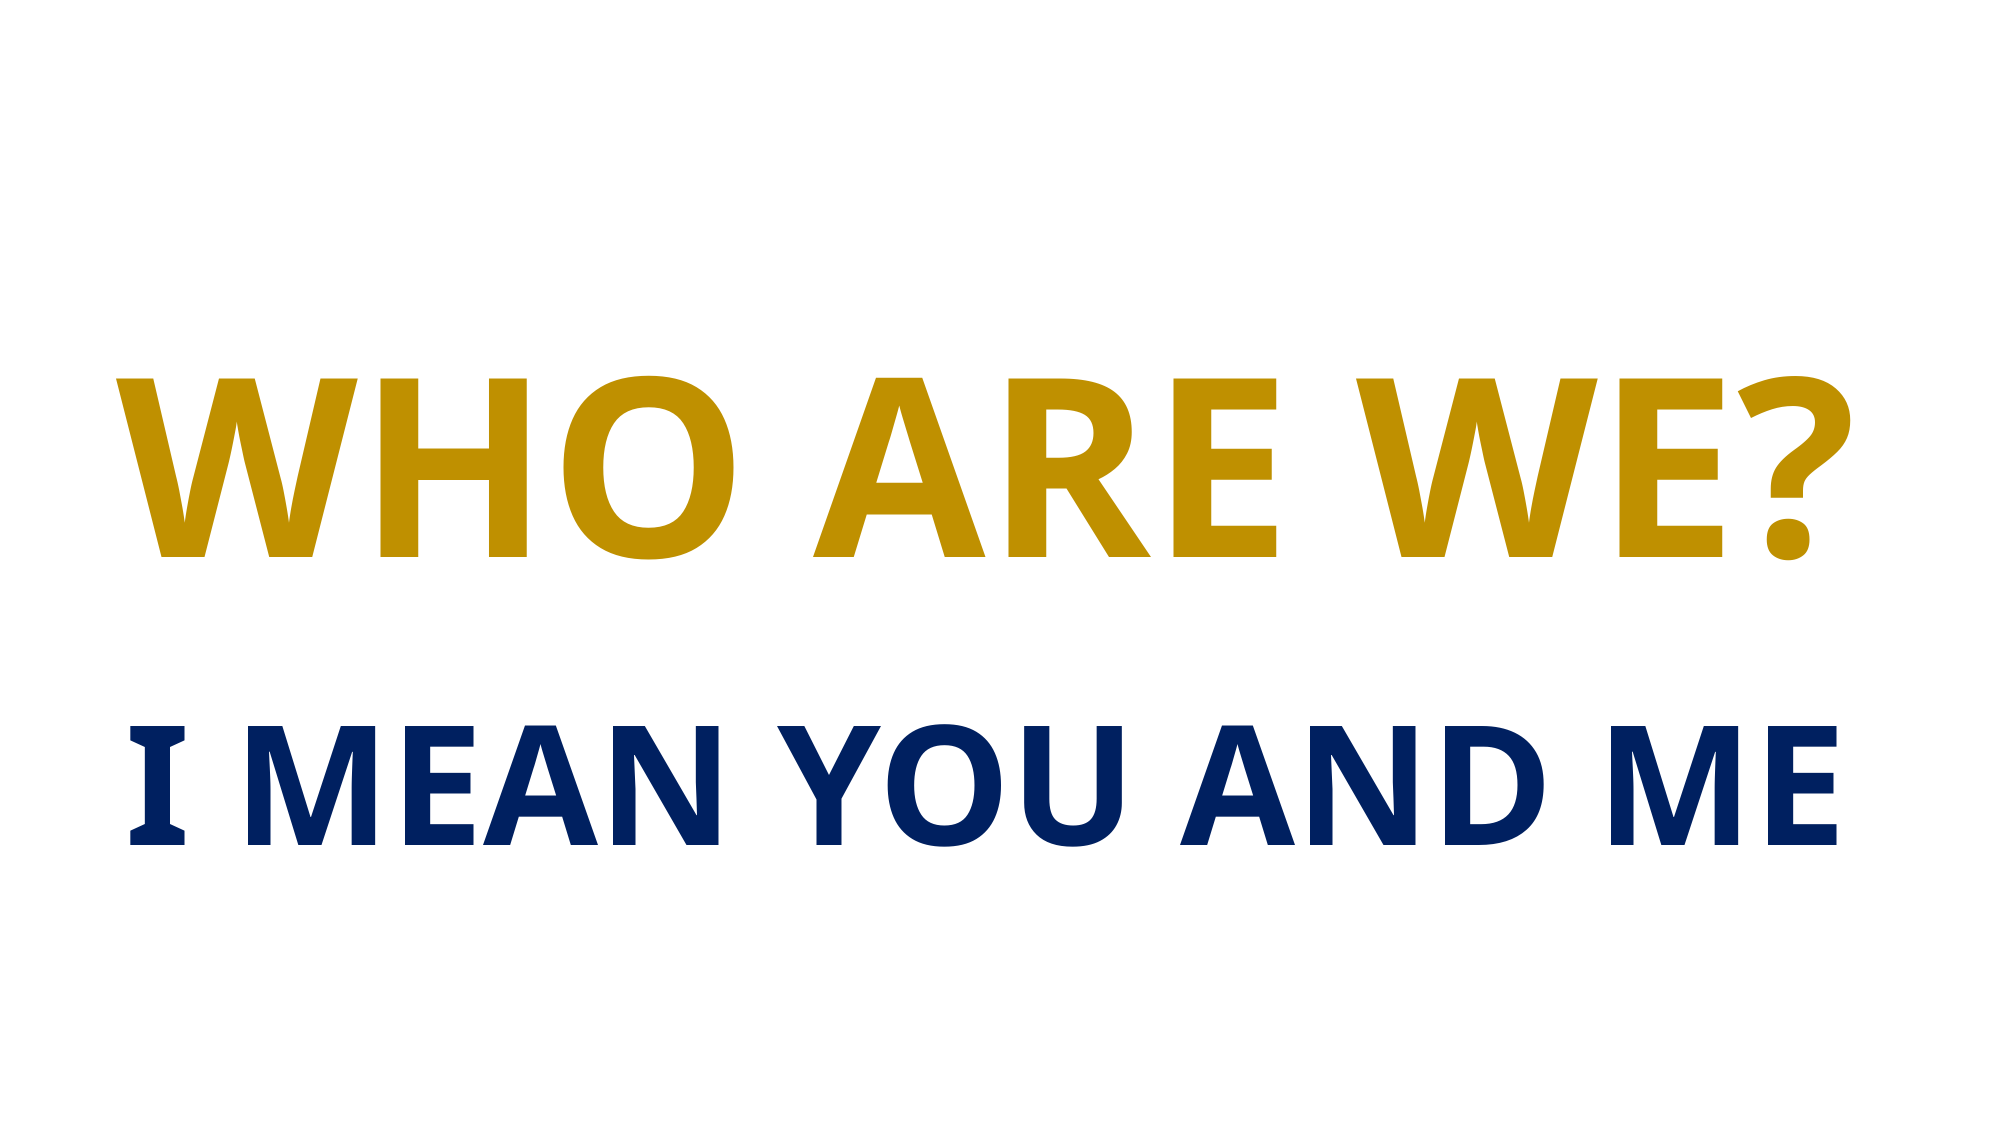

# WHO ARE WE? I MEAN YOU AND ME